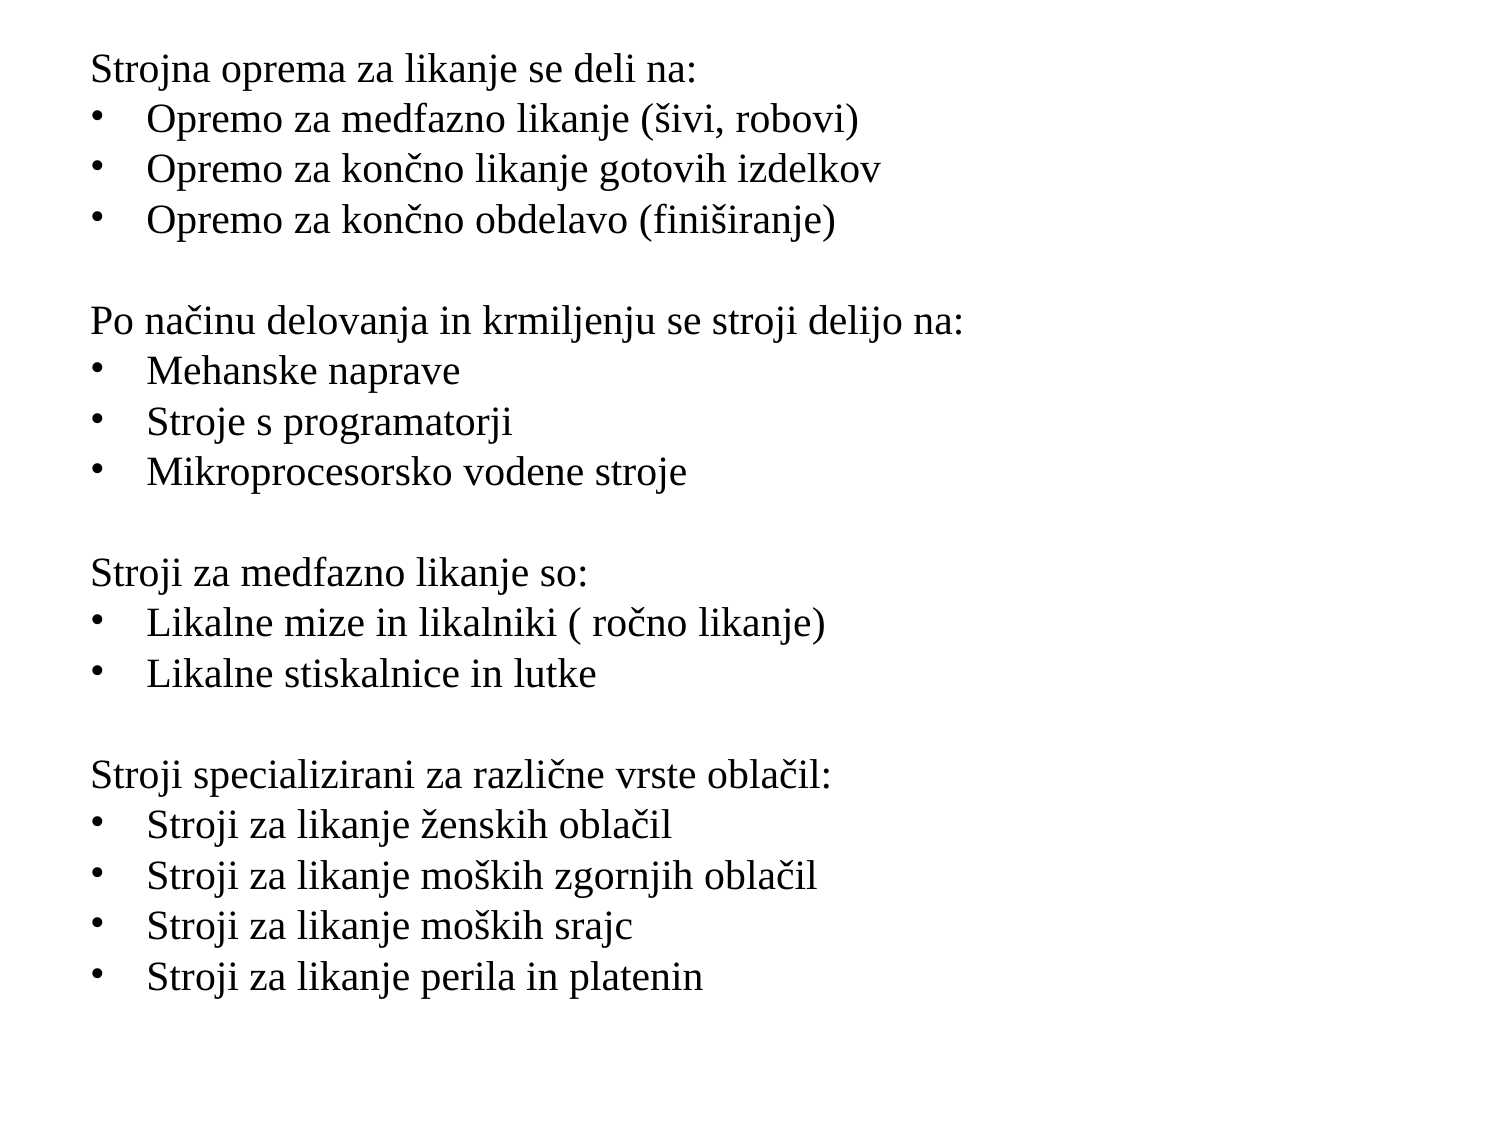

# Strojna oprema za likanje se deli na:
Opremo za medfazno likanje (šivi, robovi)
Opremo za končno likanje gotovih izdelkov
Opremo za končno obdelavo (finiširanje)
Po načinu delovanja in krmiljenju se stroji delijo na:
Mehanske naprave
Stroje s programatorji
Mikroprocesorsko vodene stroje
Stroji za medfazno likanje so:
Likalne mize in likalniki ( ročno likanje)
Likalne stiskalnice in lutke
Stroji specializirani za različne vrste oblačil:
Stroji za likanje ženskih oblačil
Stroji za likanje moških zgornjih oblačil
Stroji za likanje moških srajc
Stroji za likanje perila in platenin